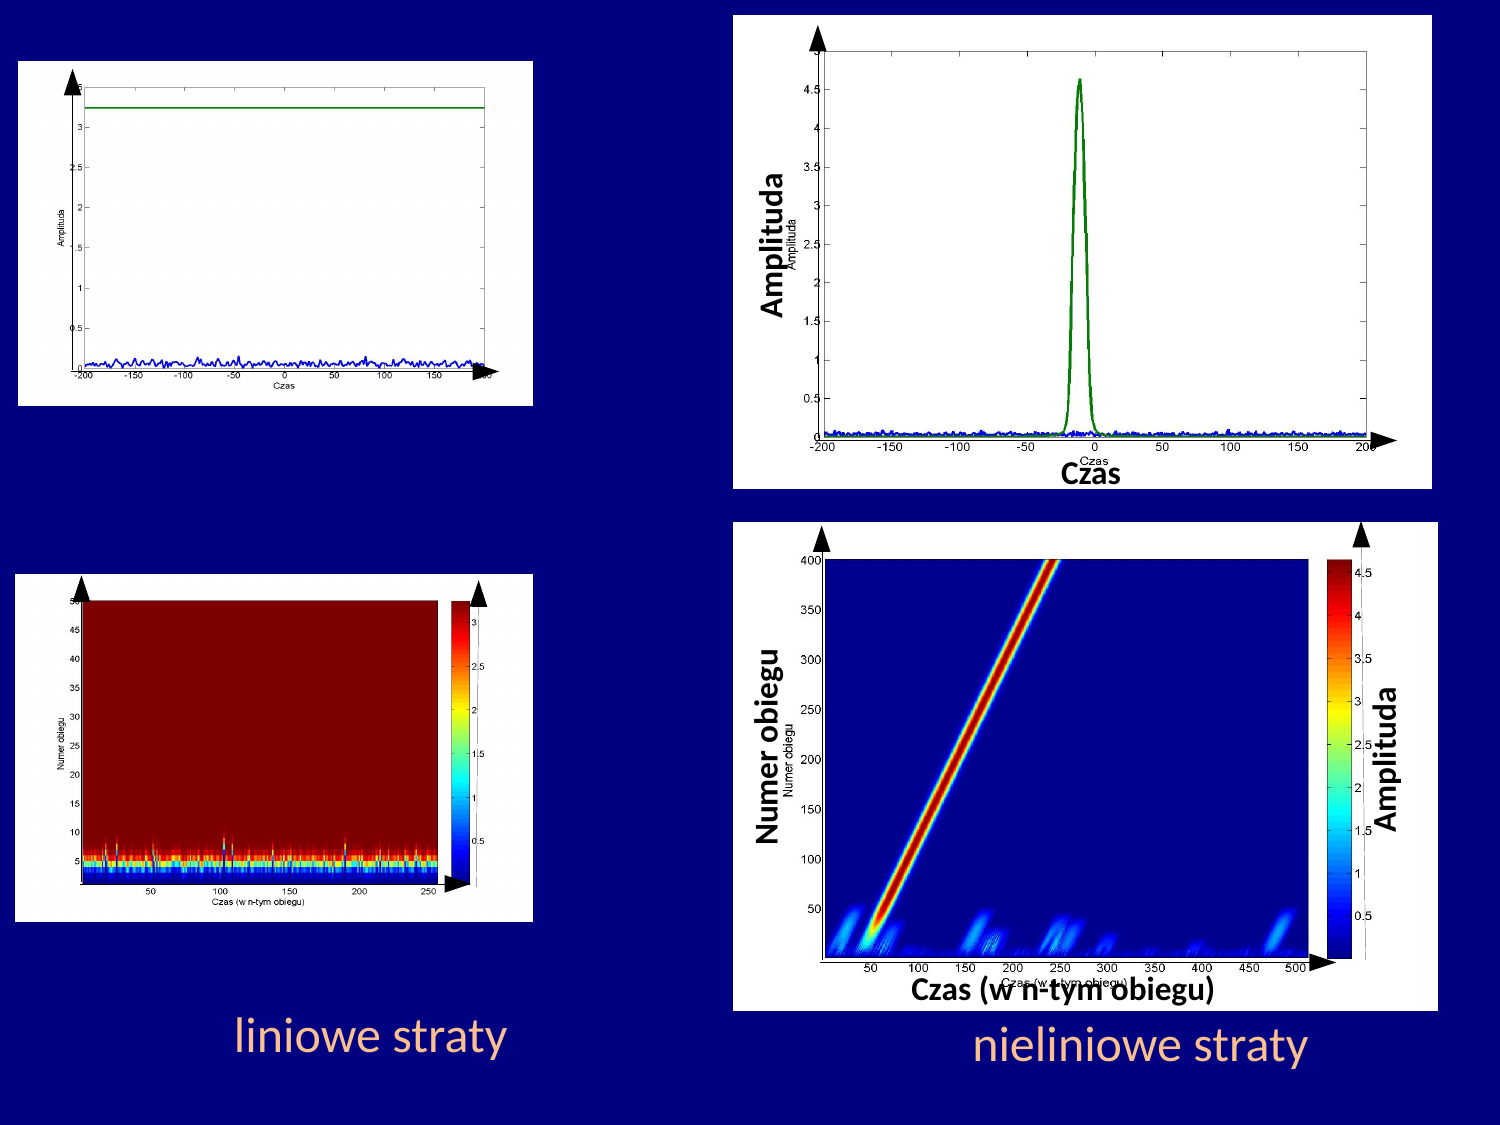

Amplituda
Amplituda
Czas
Amplituda
Numer obiegu
Czas (w n-tym obiegu)
# liniowe straty
 nieliniowe straty